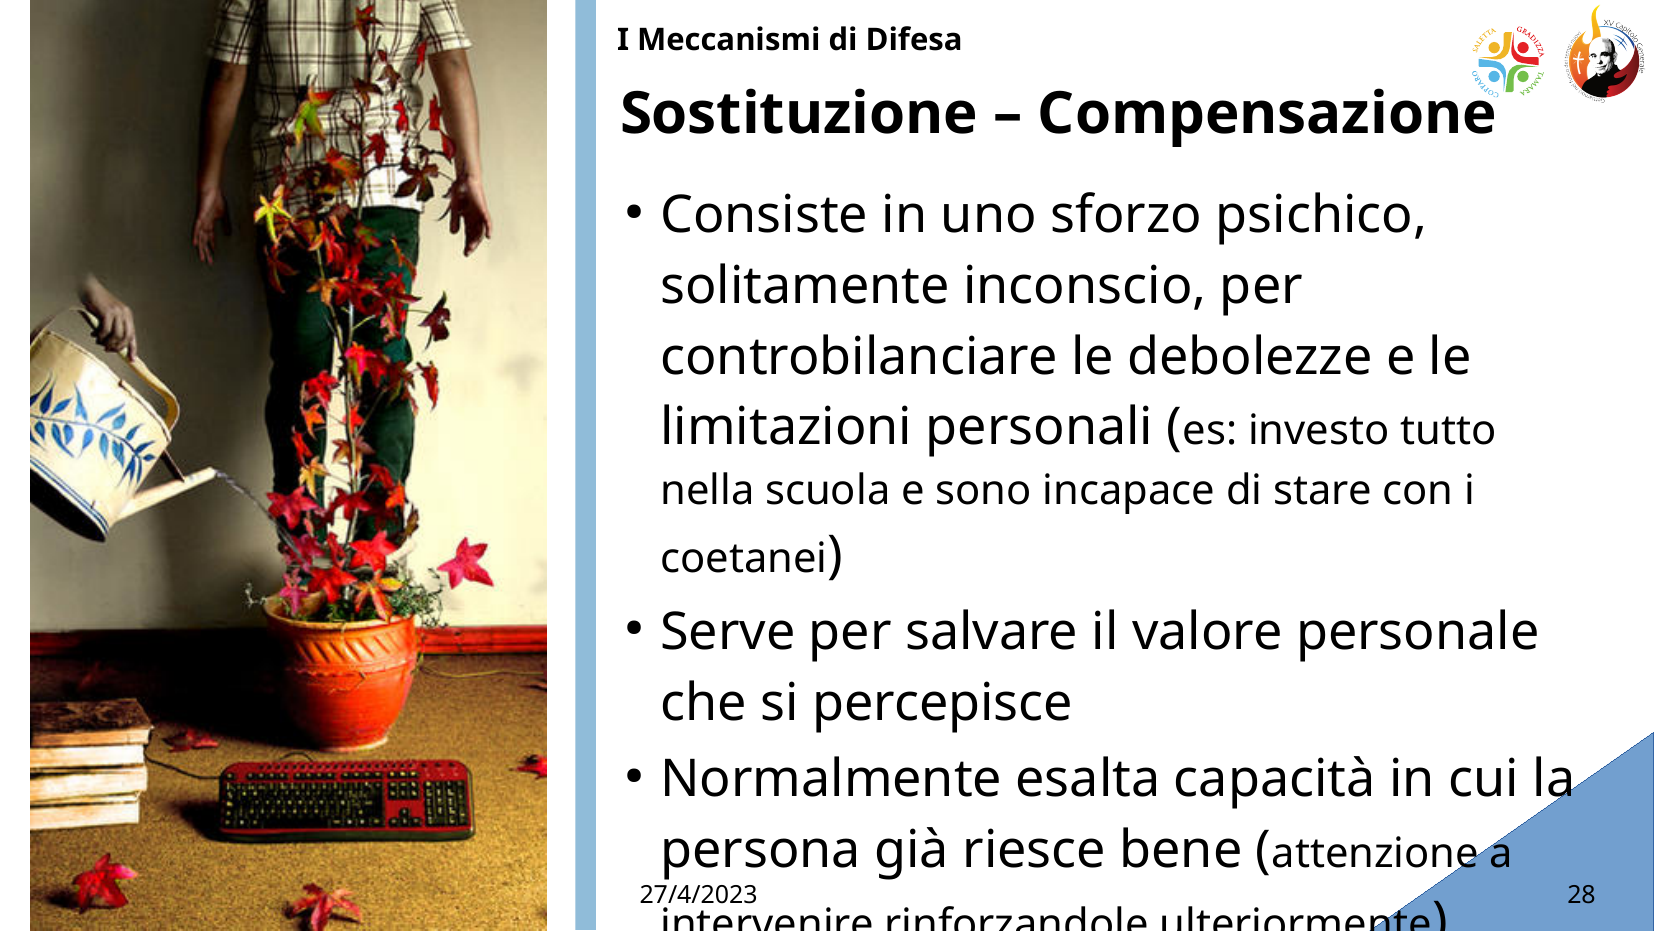

I Meccanismi di Difesa
Sostituzione – Compensazione
# Consiste in uno sforzo psichico, solitamente inconscio, per controbilanciare le debolezze e le limitazioni personali (es: investo tutto nella scuola e sono incapace di stare con i coetanei)
Serve per salvare il valore personale che si percepisce
Normalmente esalta capacità in cui la persona già riesce bene (attenzione a intervenire rinforzandole ulteriormente)